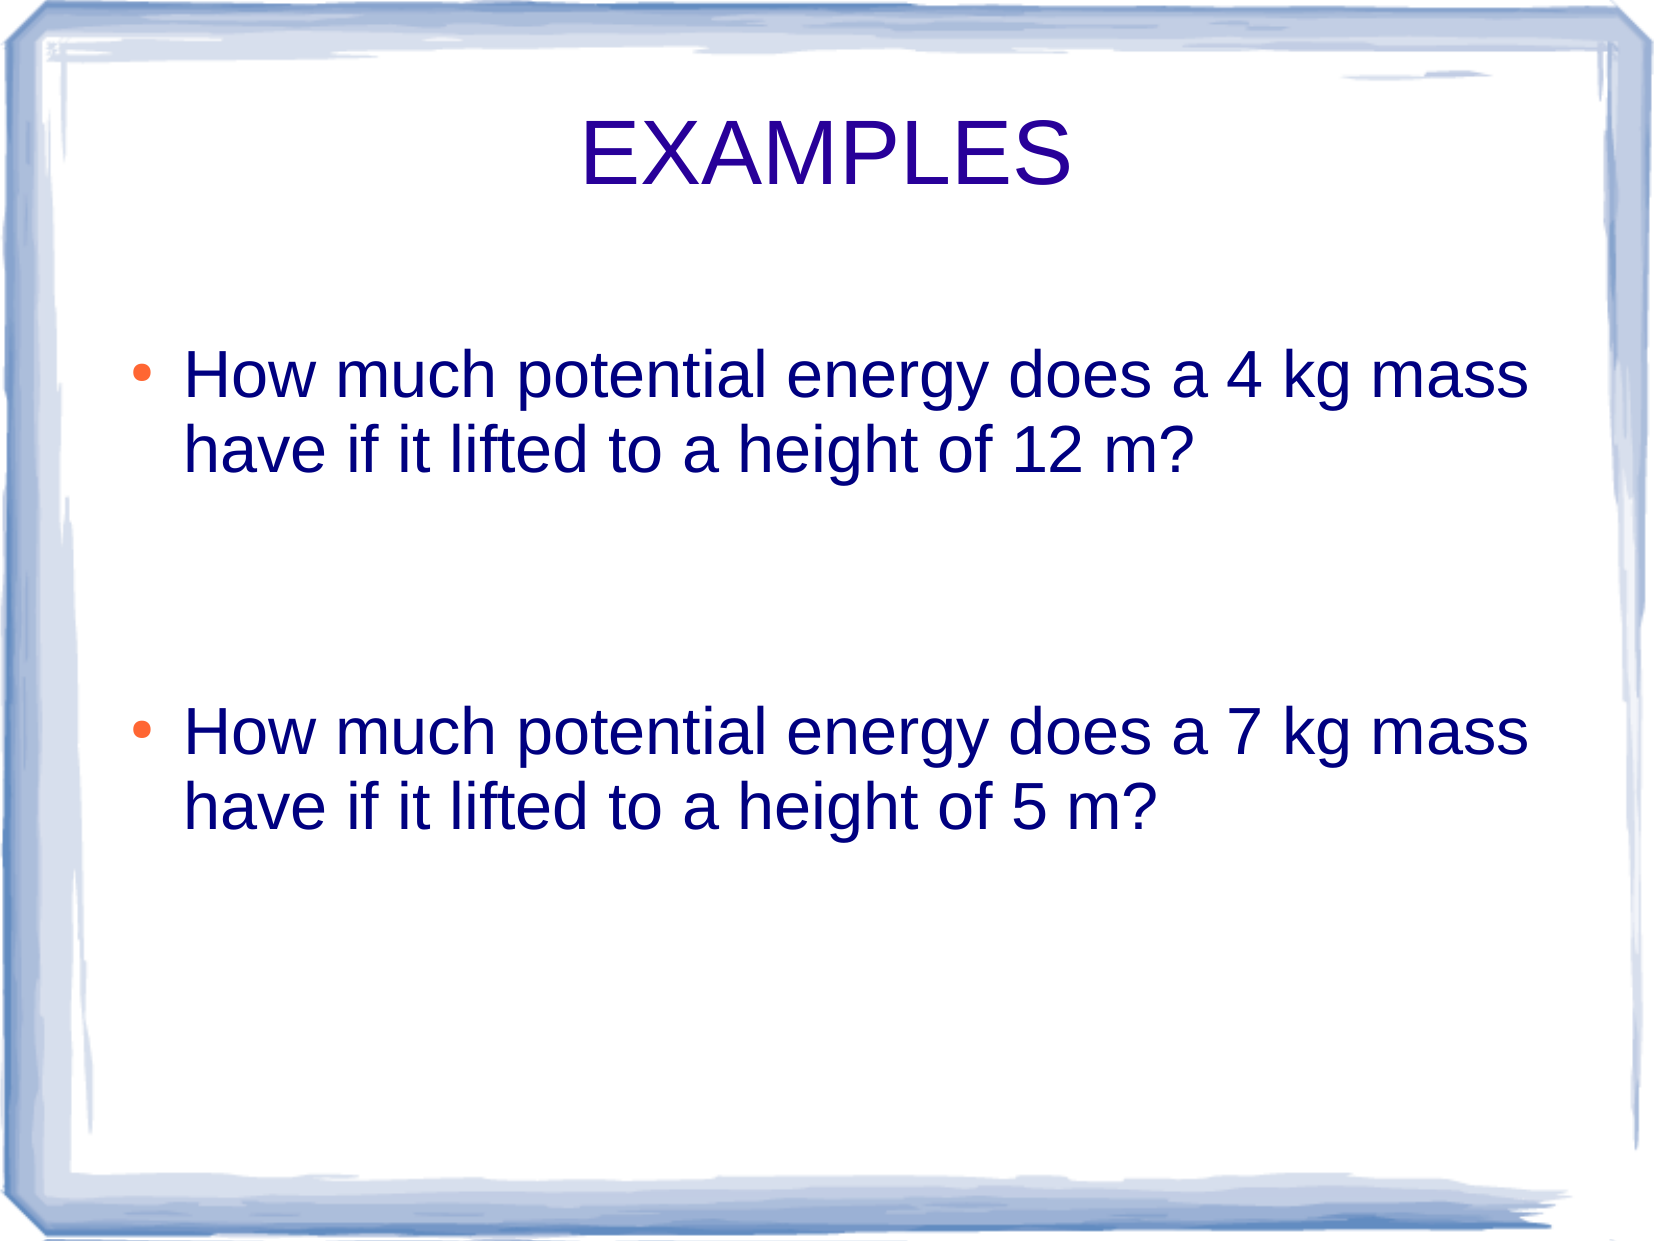

# EXAMPLES
How much potential energy does a 4 kg mass have if it lifted to a height of 12 m?
How much potential energy does a 7 kg mass have if it lifted to a height of 5 m?